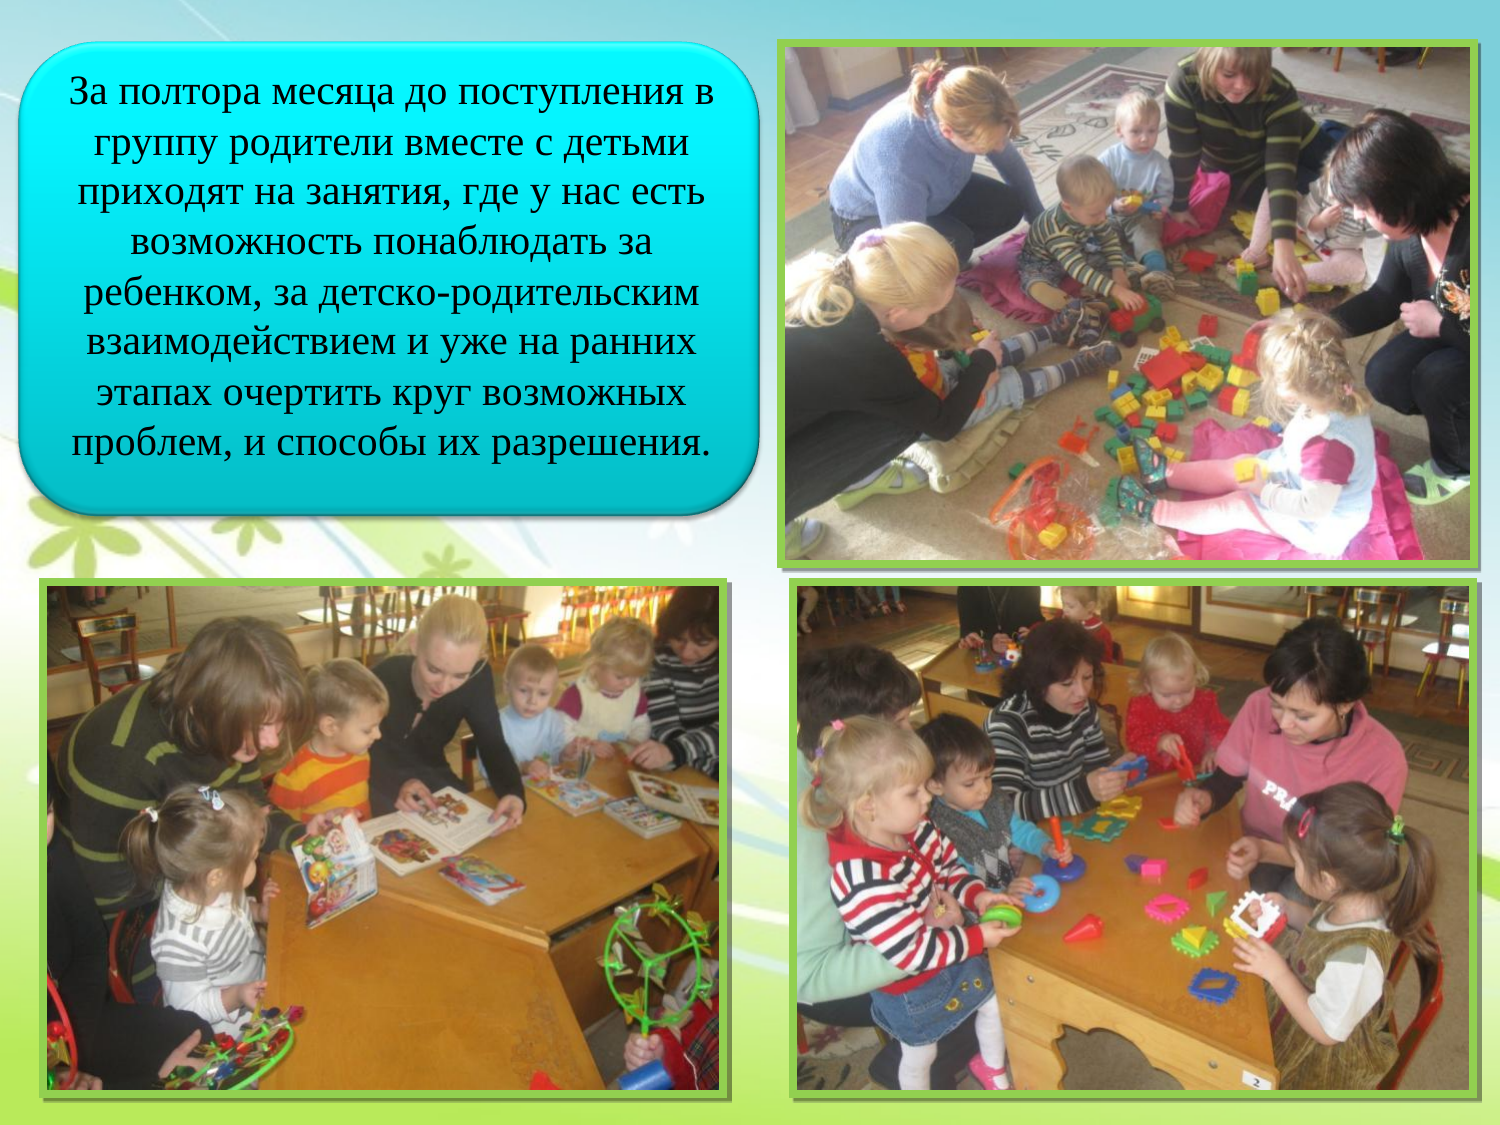

За полтора месяца до поступления в группу родители вместе с детьми приходят на занятия, где у нас есть возможность понаблюдать за ребенком, за детско-родительским взаимодействием и уже на ранних этапах очертить круг возможных проблем, и способы их разрешения.